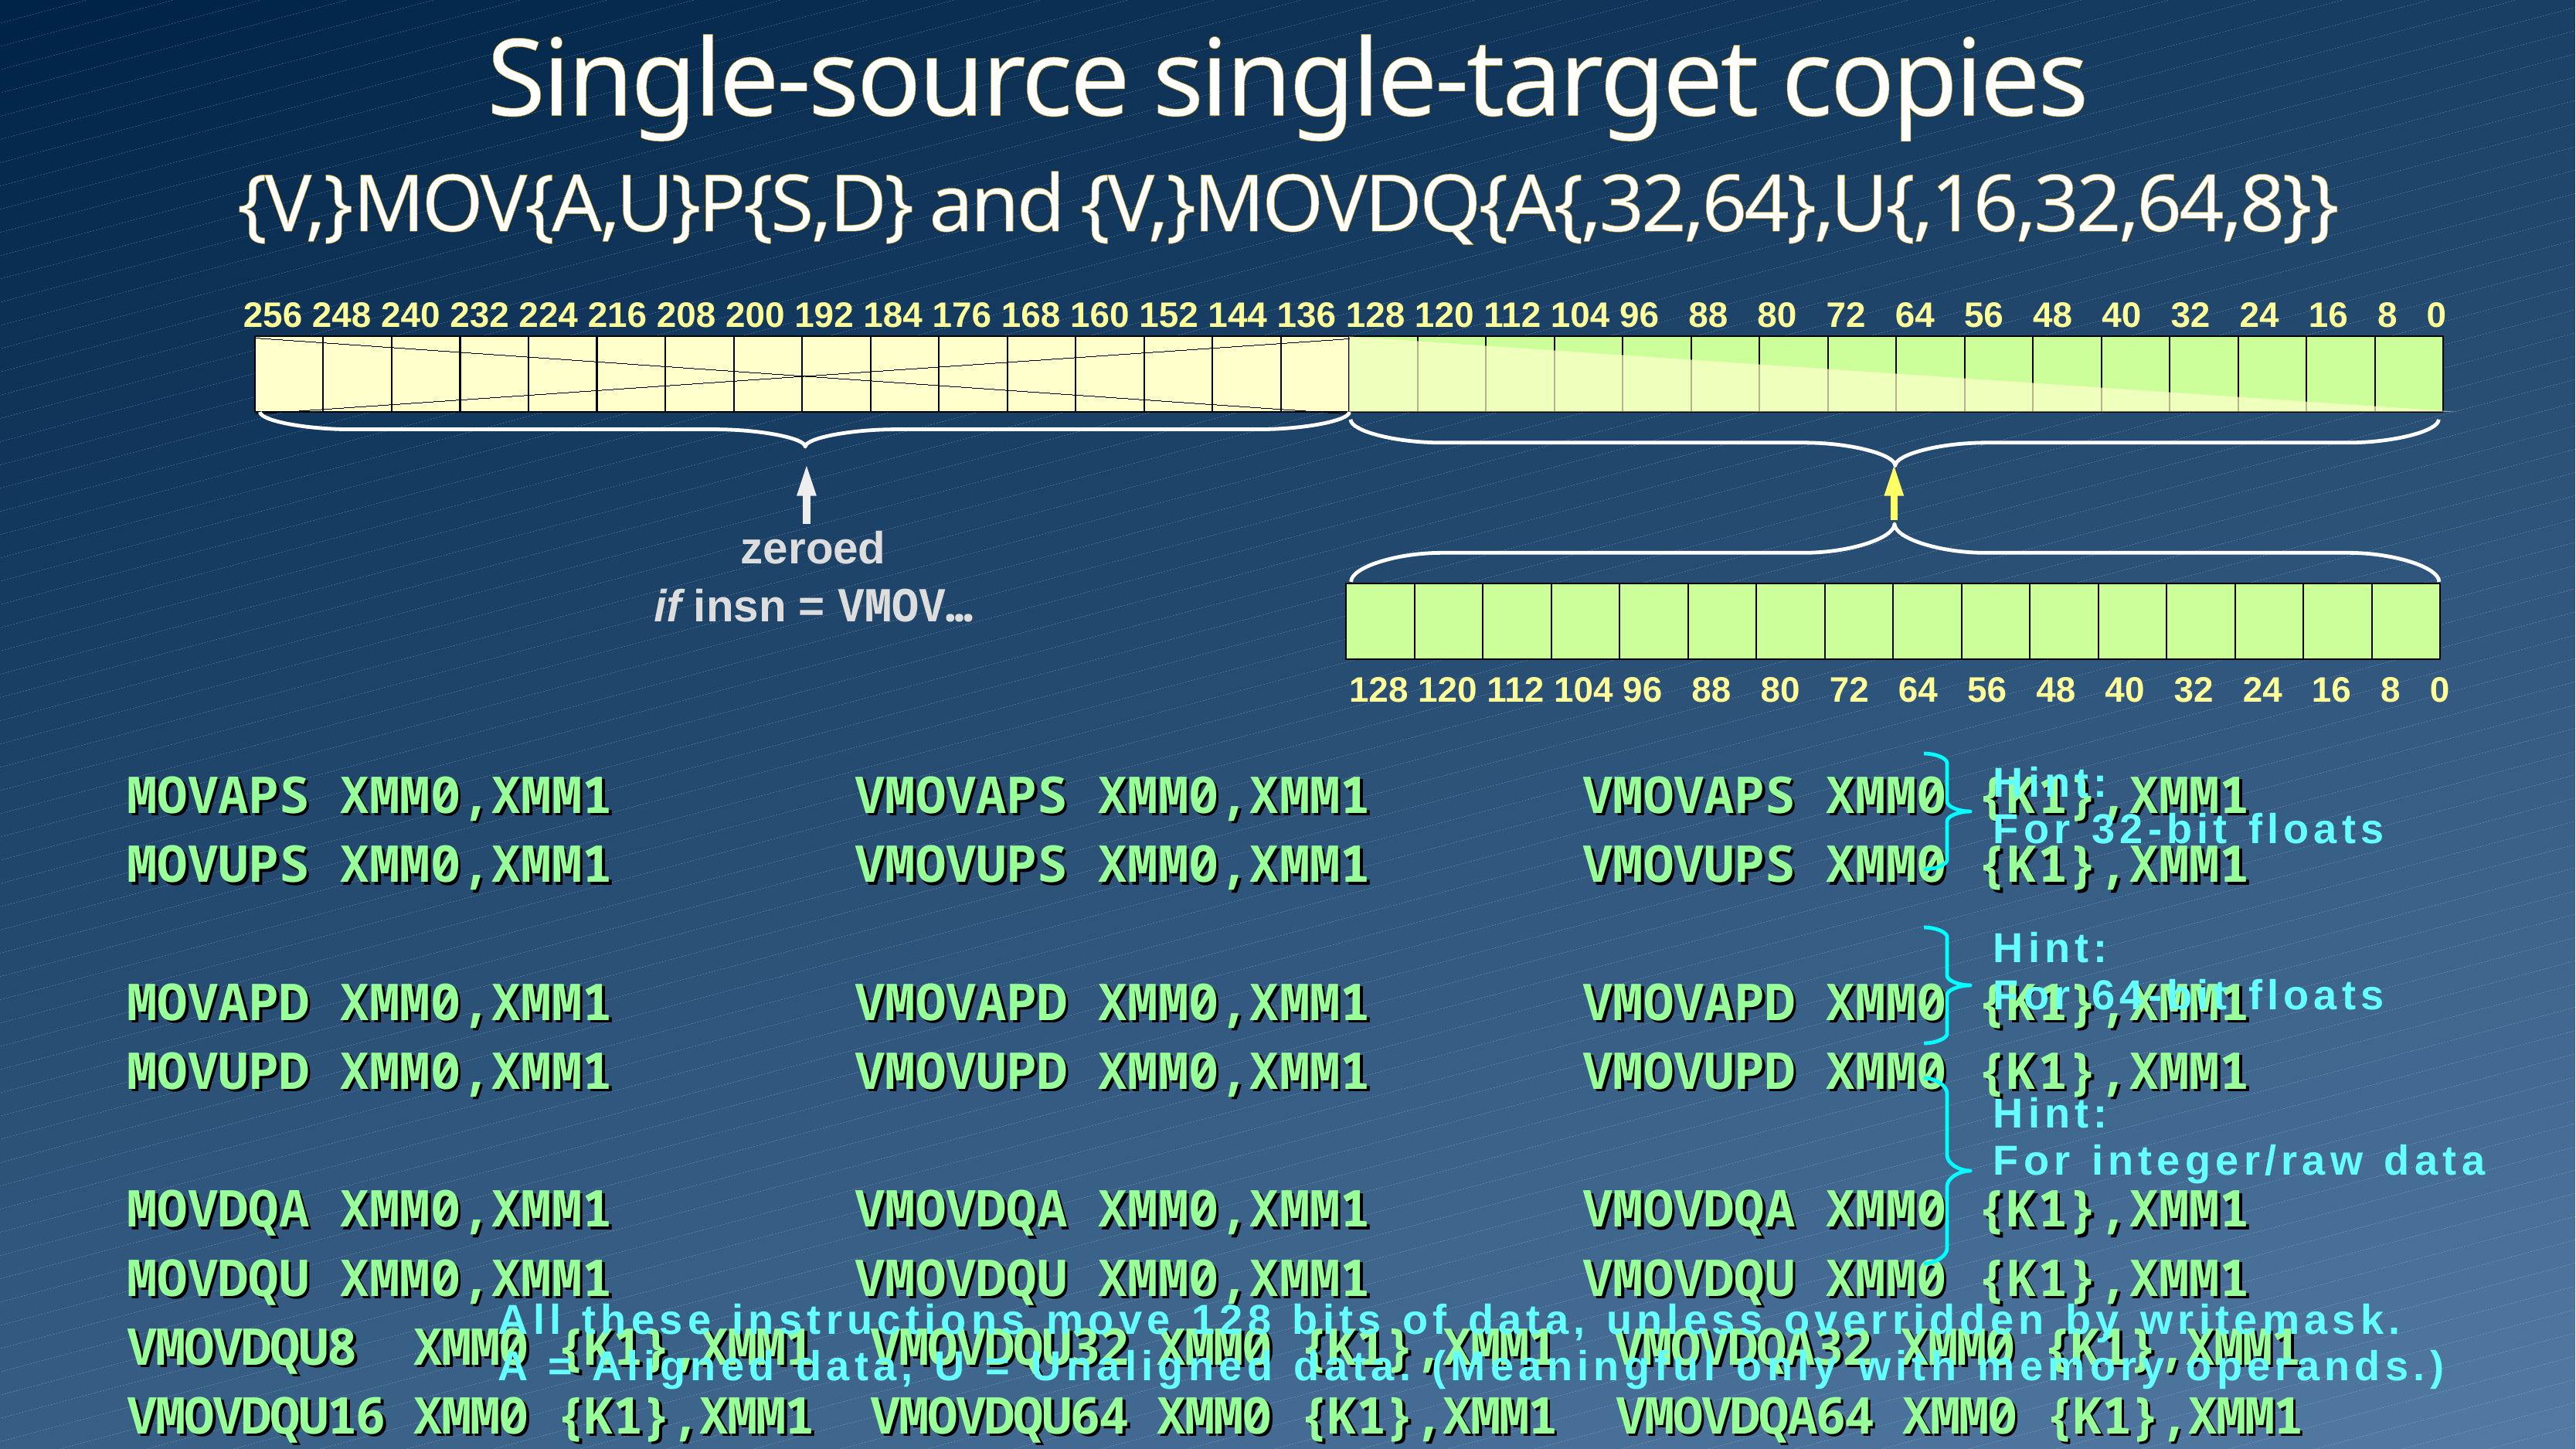

# Single-source single-target copies {V,}MOV{A,U}P{S,D} and {V,}MOVDQ{A{,32,64},U{,16,32,64,8}}
256 248 240 232 224 216 208 200 192 184 176 168 160 152 144 136 128 120 112 104 96 88 80 72 64 56 48 40 32 24 16 8 0
zeroed
if insn = VMOV…
128 120 112 104 96 88 80 72 64 56 48 40 32 24 16 8 0
MOVAPS XMM0,XMM1 VMOVAPS XMM0,XMM1 VMOVAPS XMM0 {K1},XMM1
MOVUPS XMM0,XMM1 VMOVUPS XMM0,XMM1 VMOVUPS XMM0 {K1},XMM1
MOVAPD XMM0,XMM1 VMOVAPD XMM0,XMM1 VMOVAPD XMM0 {K1},XMM1
MOVUPD XMM0,XMM1 VMOVUPD XMM0,XMM1 VMOVUPD XMM0 {K1},XMM1
MOVDQA XMM0,XMM1 VMOVDQA XMM0,XMM1 VMOVDQA XMM0 {K1},XMM1
MOVDQU XMM0,XMM1 VMOVDQU XMM0,XMM1 VMOVDQU XMM0 {K1},XMM1
VMOVDQU8 XMM0 {K1},XMM1 VMOVDQU32 XMM0 {K1},XMM1 VMOVDQA32 XMM0 {K1},XMM1
VMOVDQU16 XMM0 {K1},XMM1 VMOVDQU64 XMM0 {K1},XMM1 VMOVDQA64 XMM0 {K1},XMM1
Hint:
For 32-bit floats
Hint:
For 64-bit floats
Hint:
For integer/raw data
All these instructions move 128 bits of data, unless overridden by writemask.
A = Aligned data, U = Unaligned data. (Meaningful only with memory operands.)